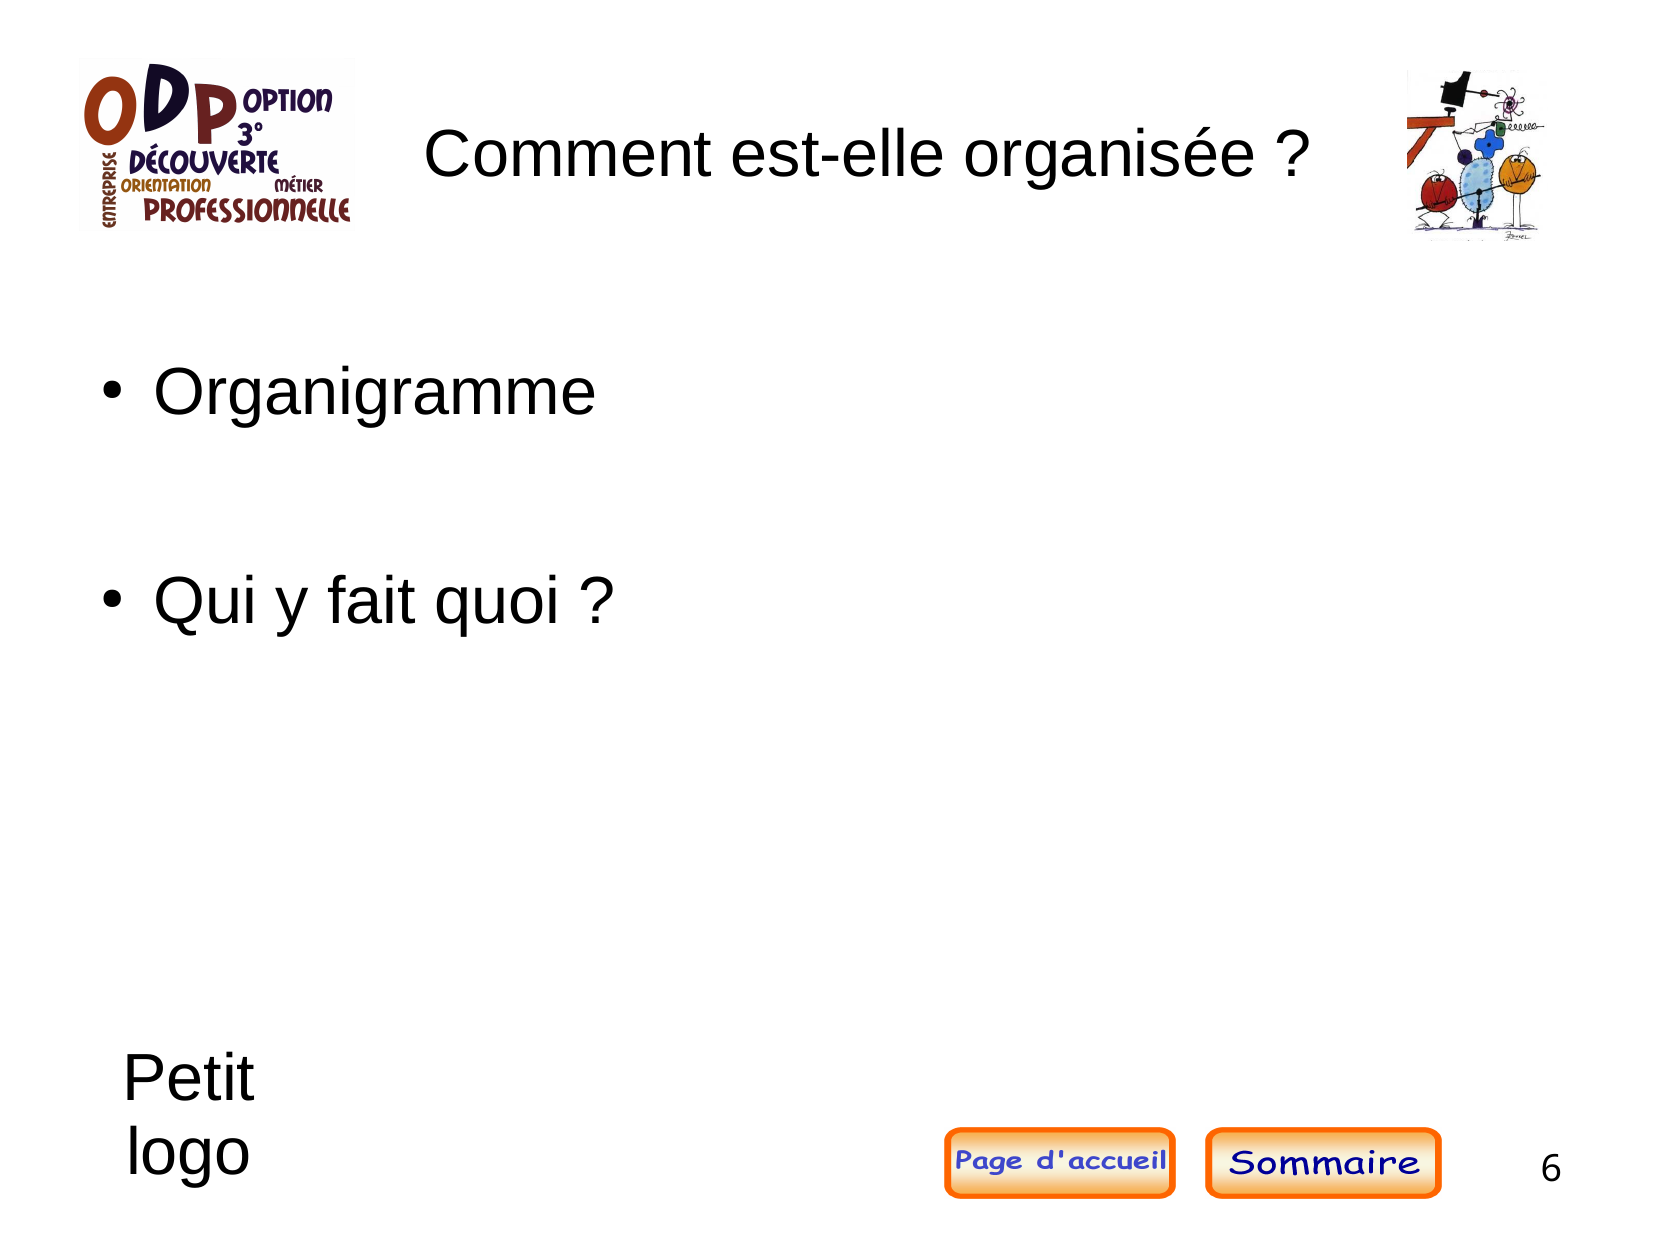

# Comment est-elle organisée ?
Organigramme
Qui y fait quoi ?
Petit logo